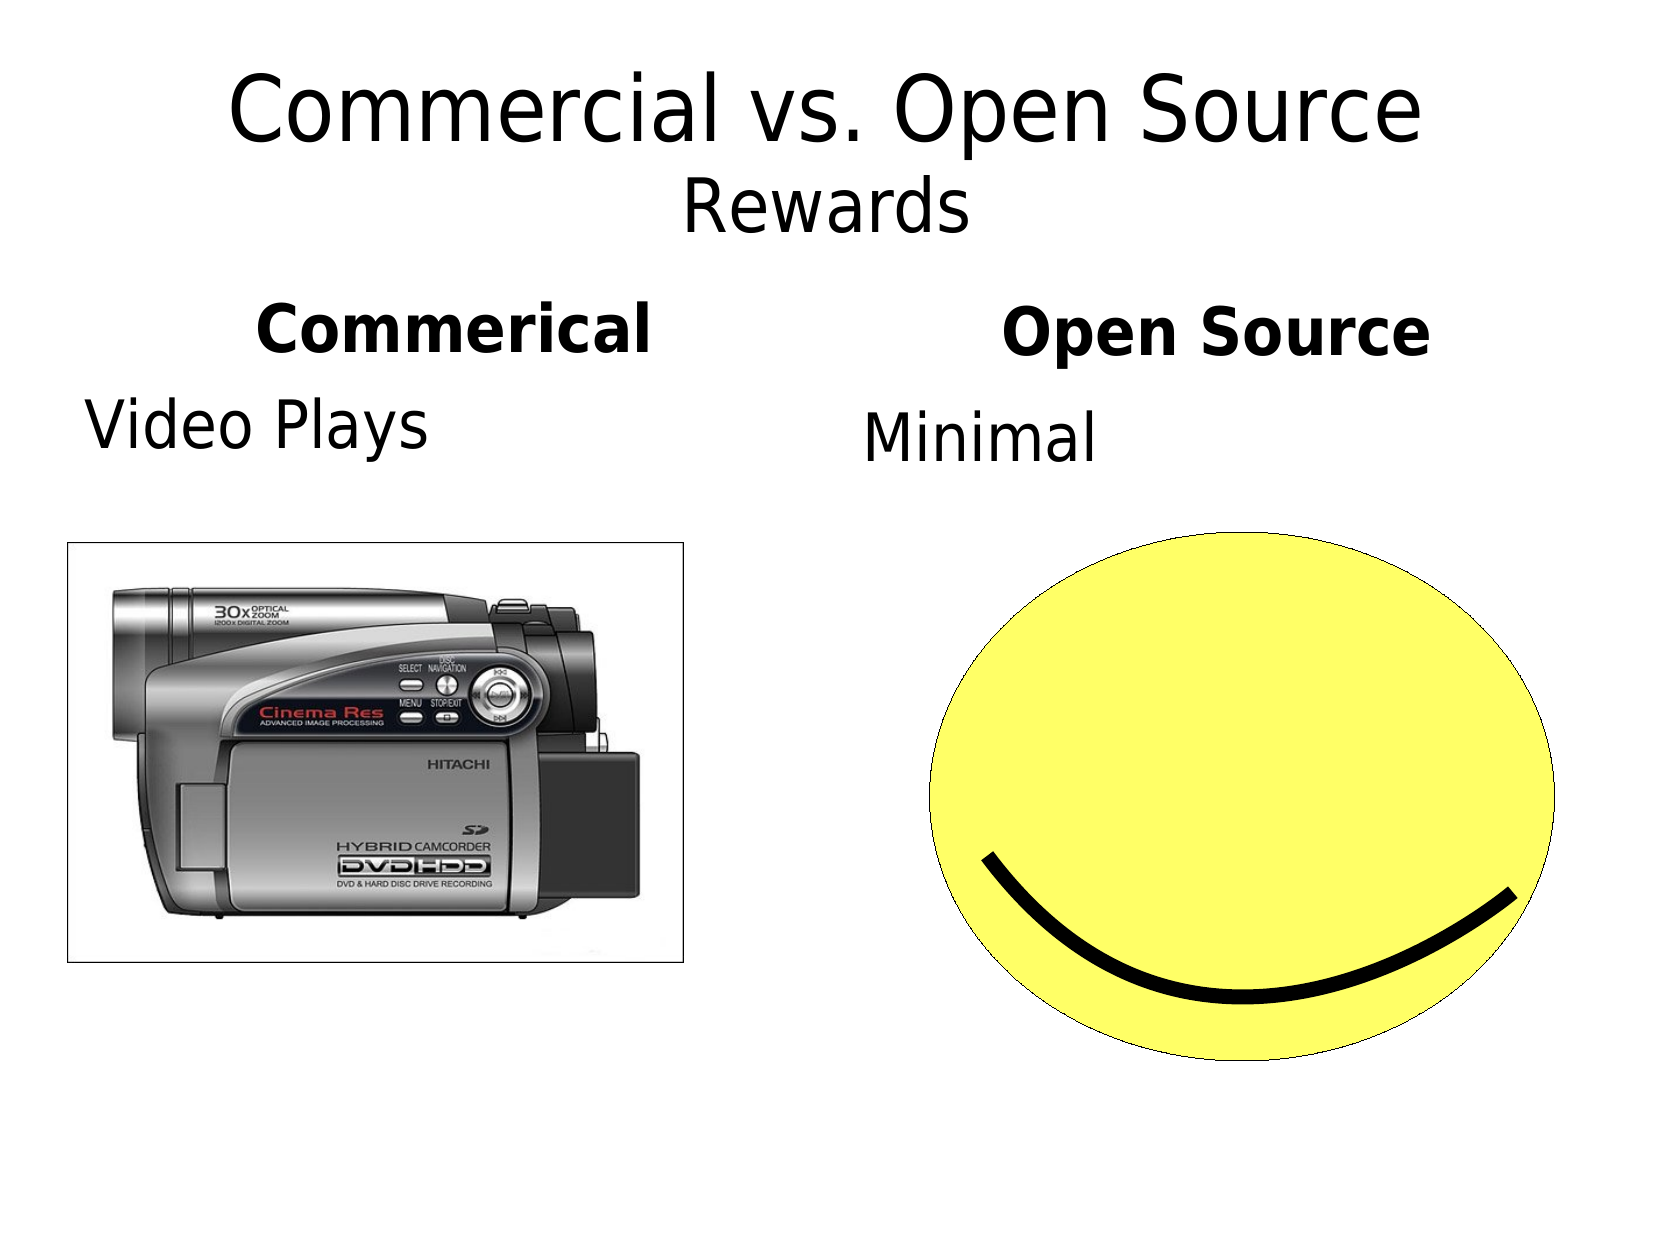

# Commercial vs. Open Source Rewards
Commerical
Open Source
Video Plays
Minimal